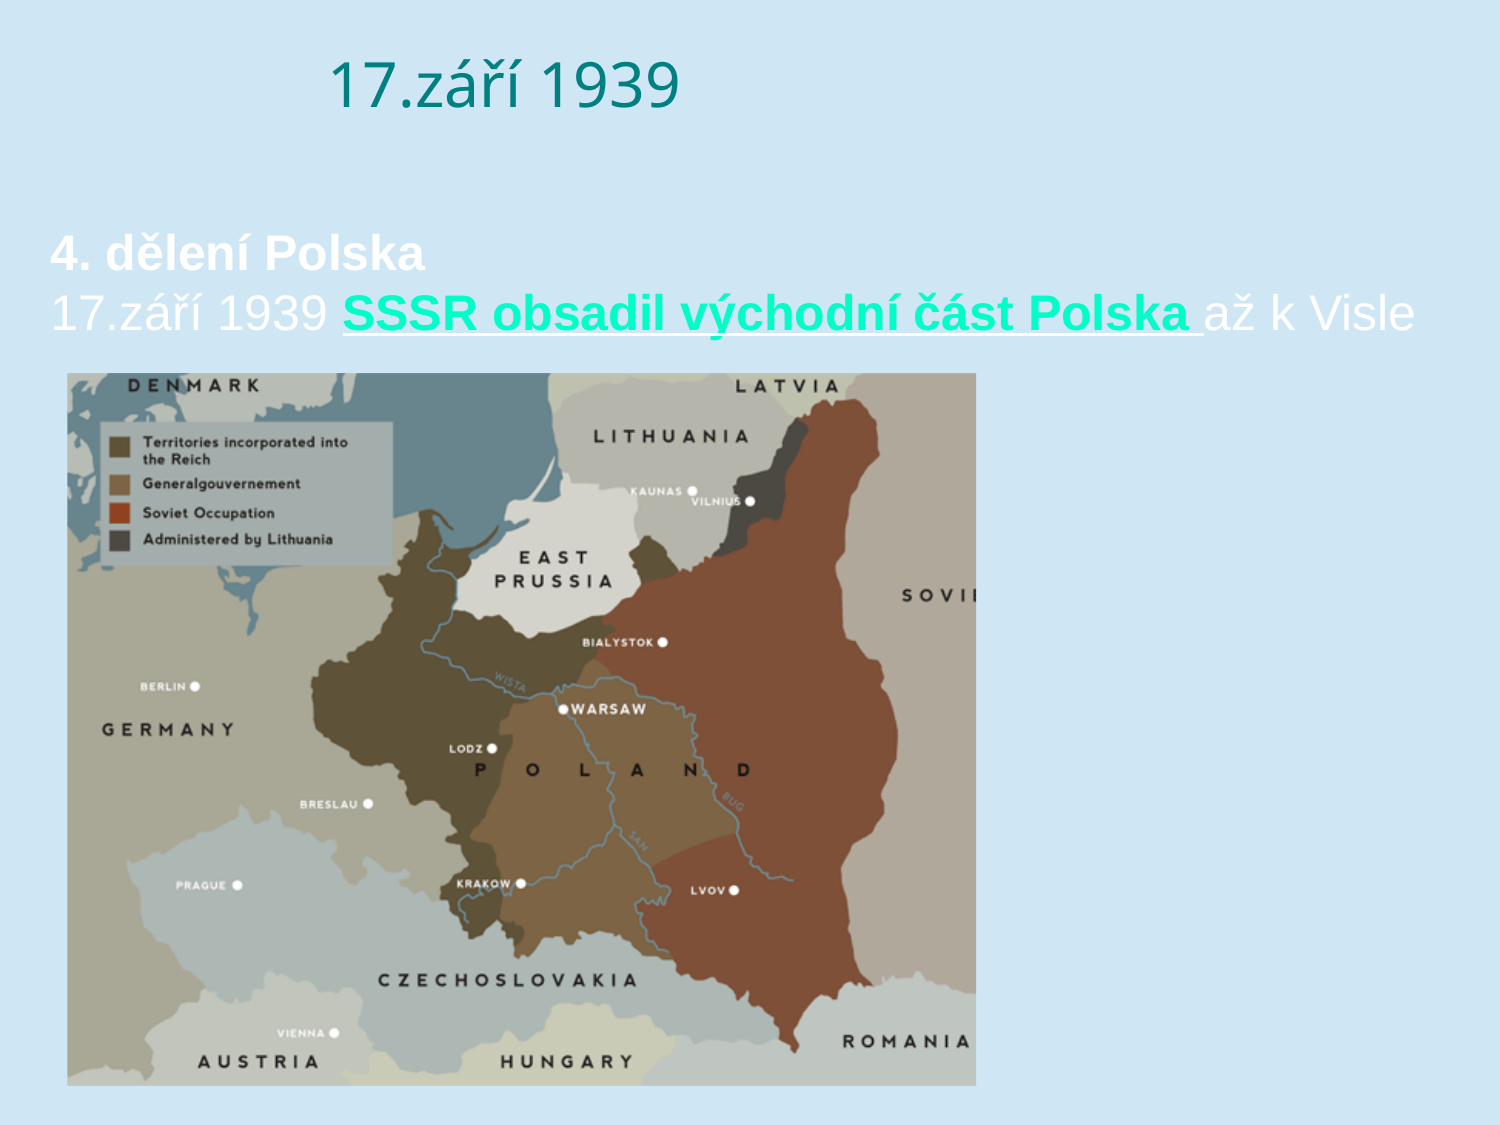

17.září 1939
4. dělení Polska
17.září 1939 SSSR obsadil východní část Polska až k Visle